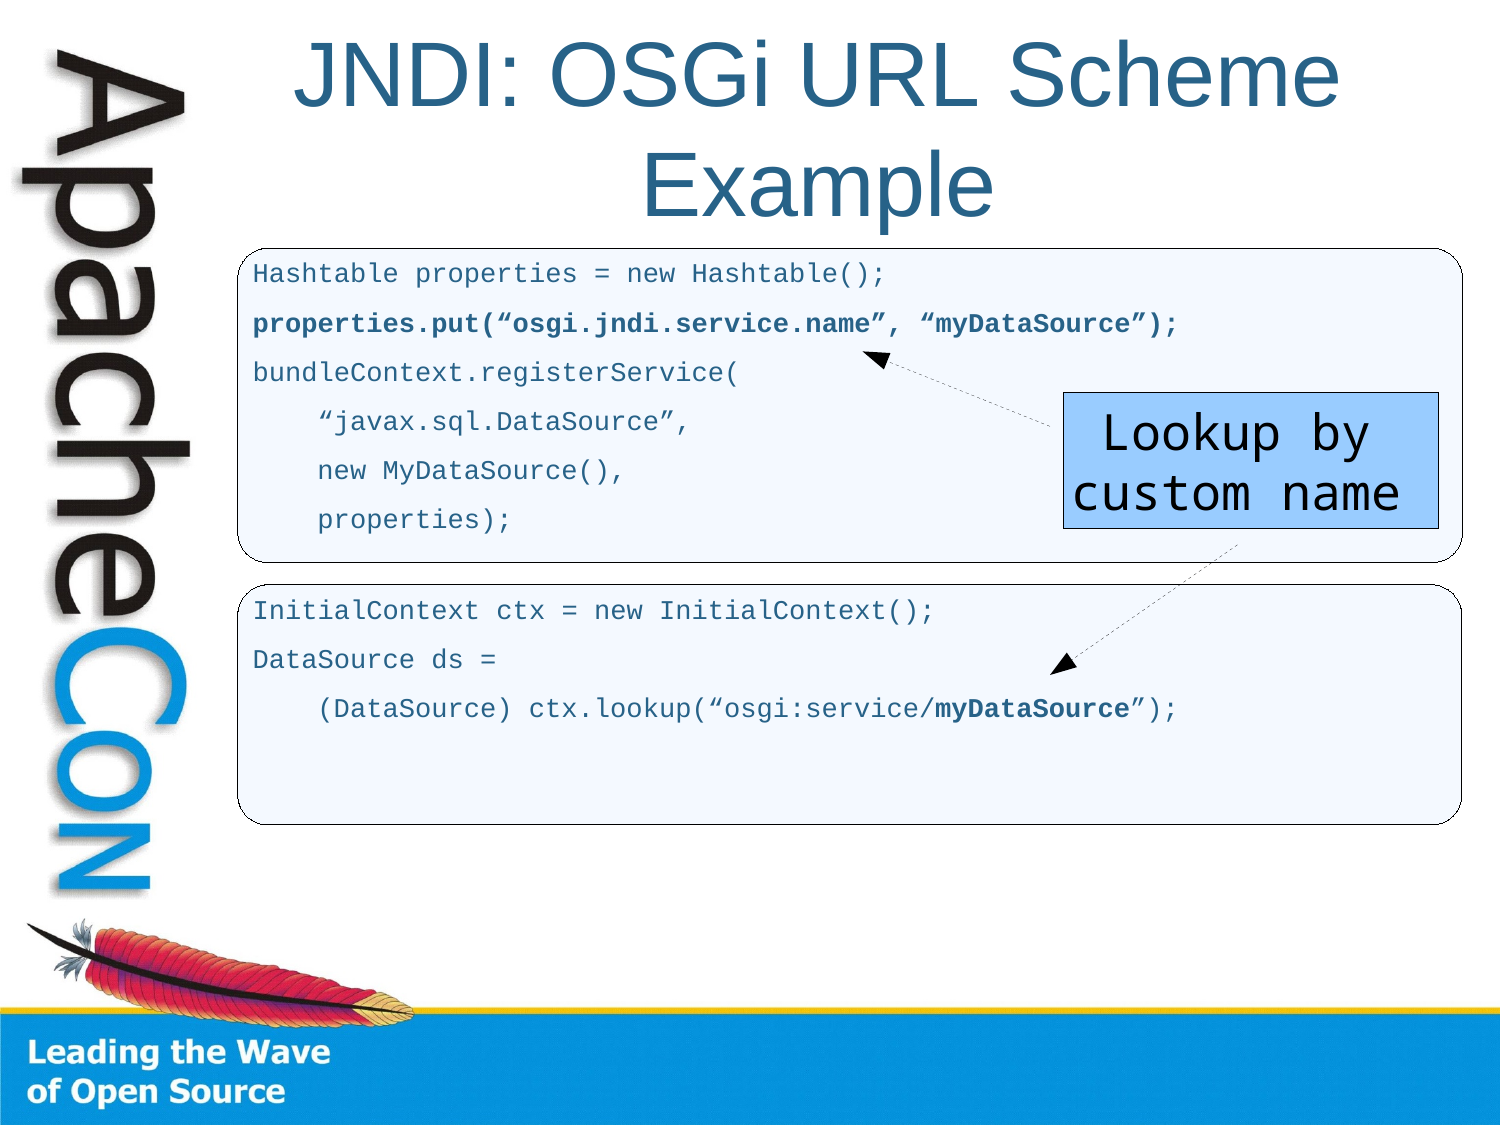

# JNDI: OSGi URL Scheme Example
Hashtable properties = new Hashtable();
properties.put(“osgi.jndi.service.name”, “myDataSource”);
bundleContext.registerService(
 “javax.sql.DataSource”,
 new MyDataSource(),
 properties);
Lookup by
custom name
InitialContext ctx = new InitialContext();
DataSource ds =
 (DataSource) ctx.lookup(“osgi:service/myDataSource”);